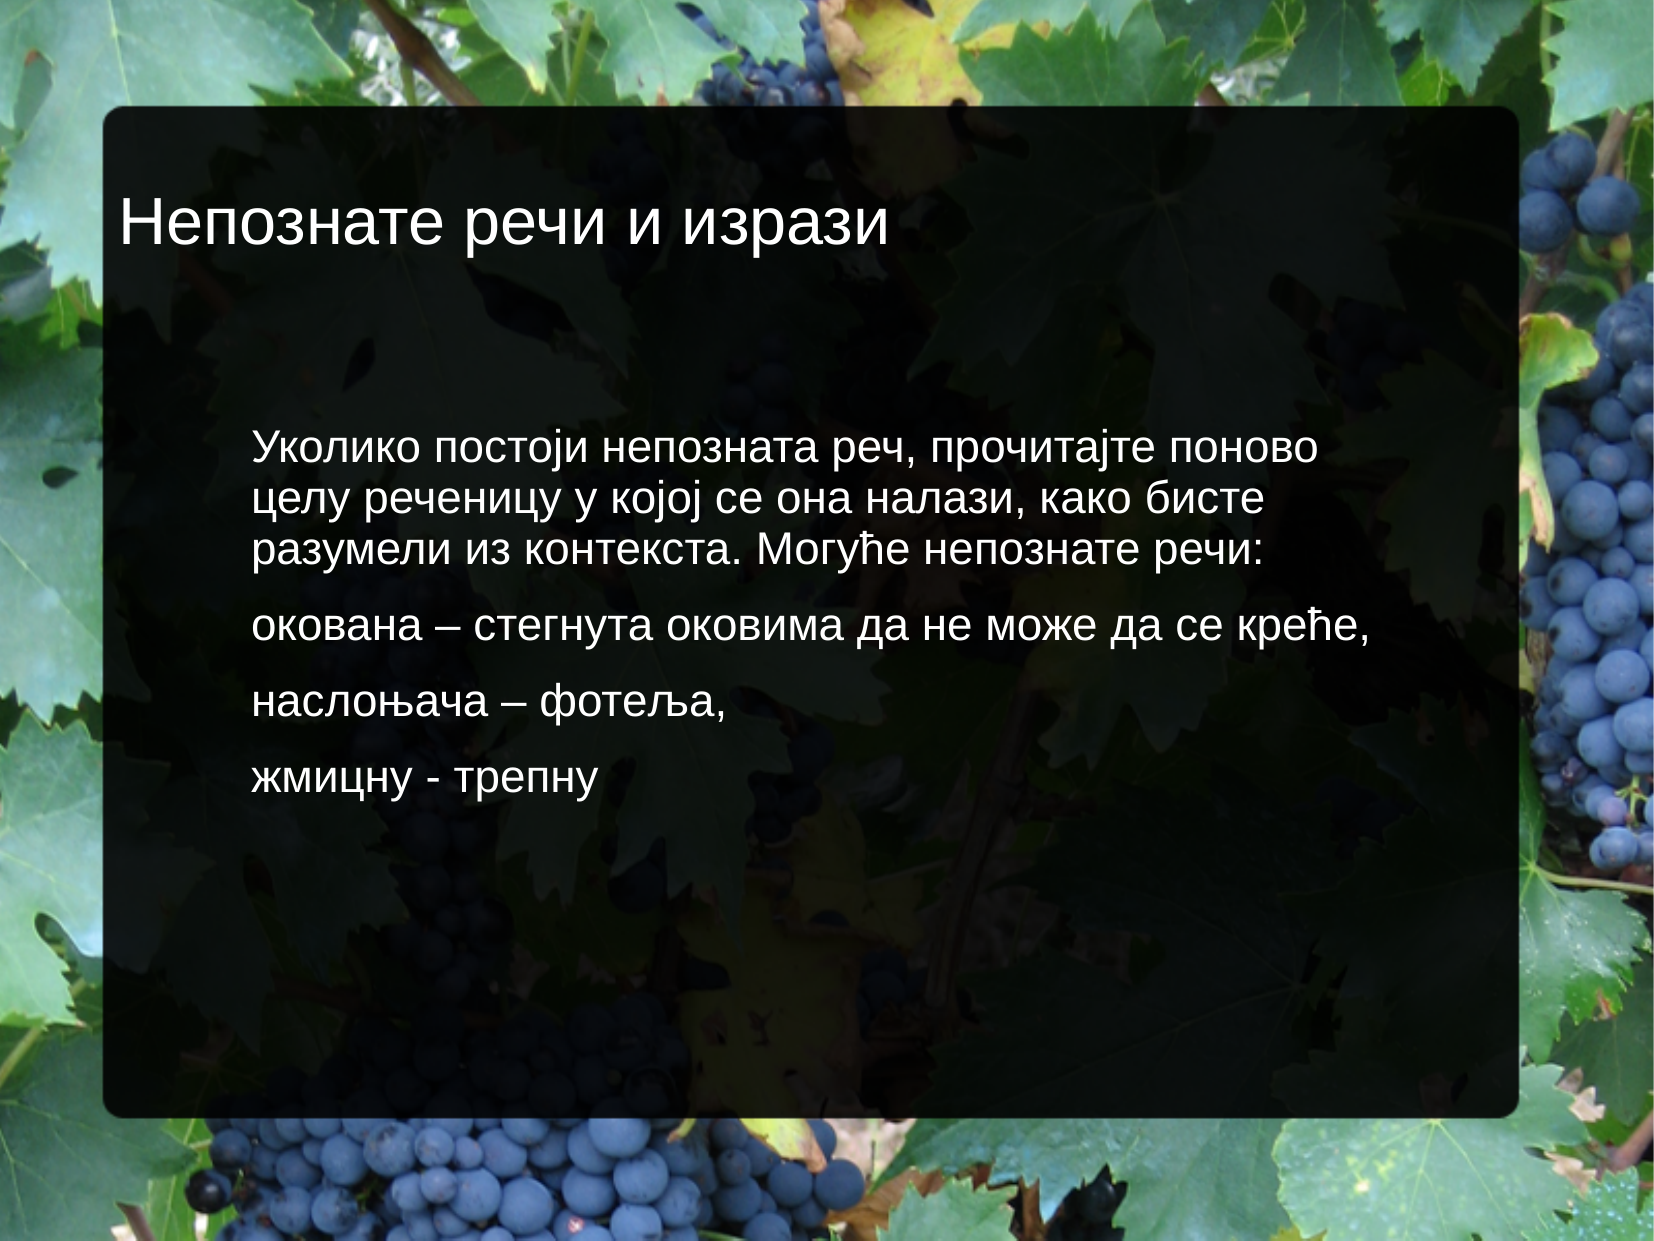

# Непознате речи и изрази
Уколико постоји непозната реч, прочитајте поново целу реченицу у којој се она налази, како бисте разумели из контекста. Могуће непознате речи:
окована – стегнута оковима да не може да се креће,
наслоњача – фотеља,
жмицну - трепну